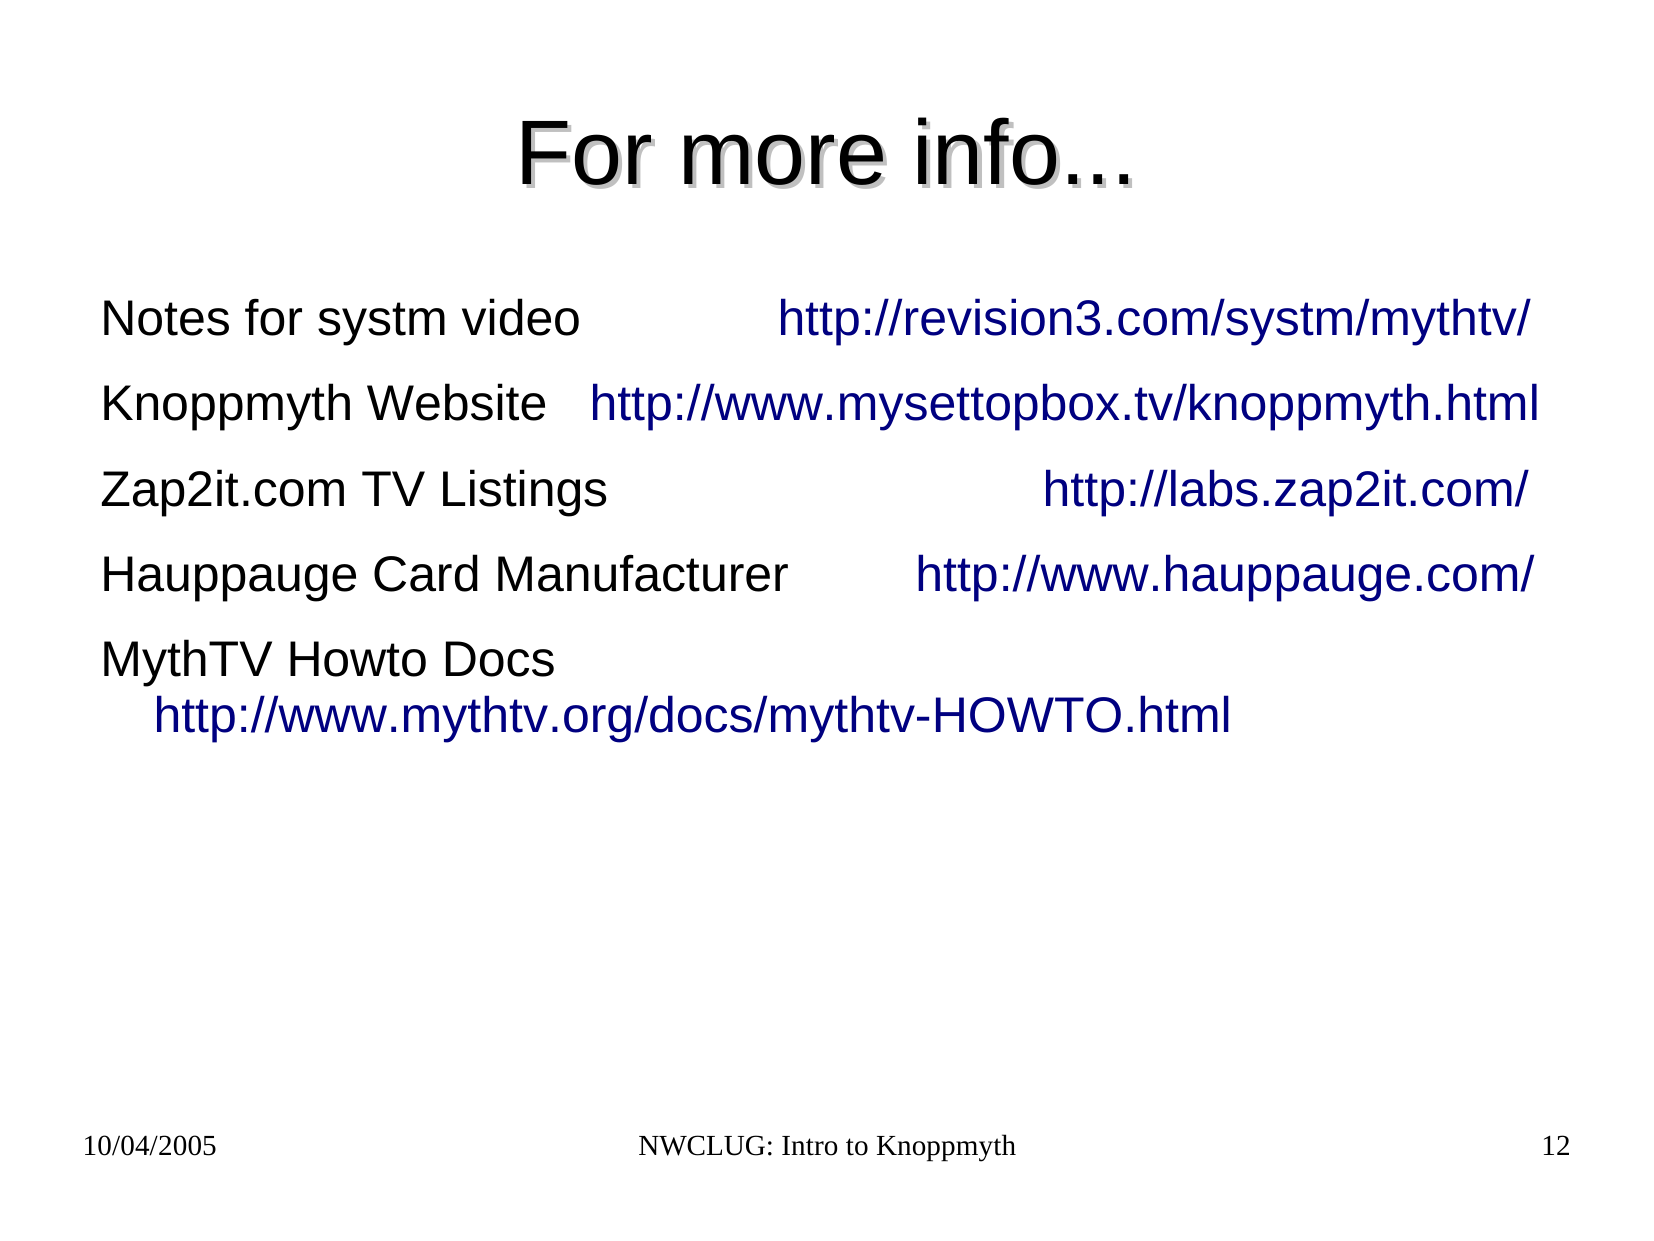

# For more info...
Notes for systm video http://revision3.com/systm/mythtv/
Knoppmyth Website http://www.mysettopbox.tv/knoppmyth.html
Zap2it.com TV Listings http://labs.zap2it.com/
Hauppauge Card Manufacturer http://www.hauppauge.com/
MythTV Howto Docs http://www.mythtv.org/docs/mythtv-HOWTO.html
10/04/2005
NWCLUG: Intro to Knoppmyth
12